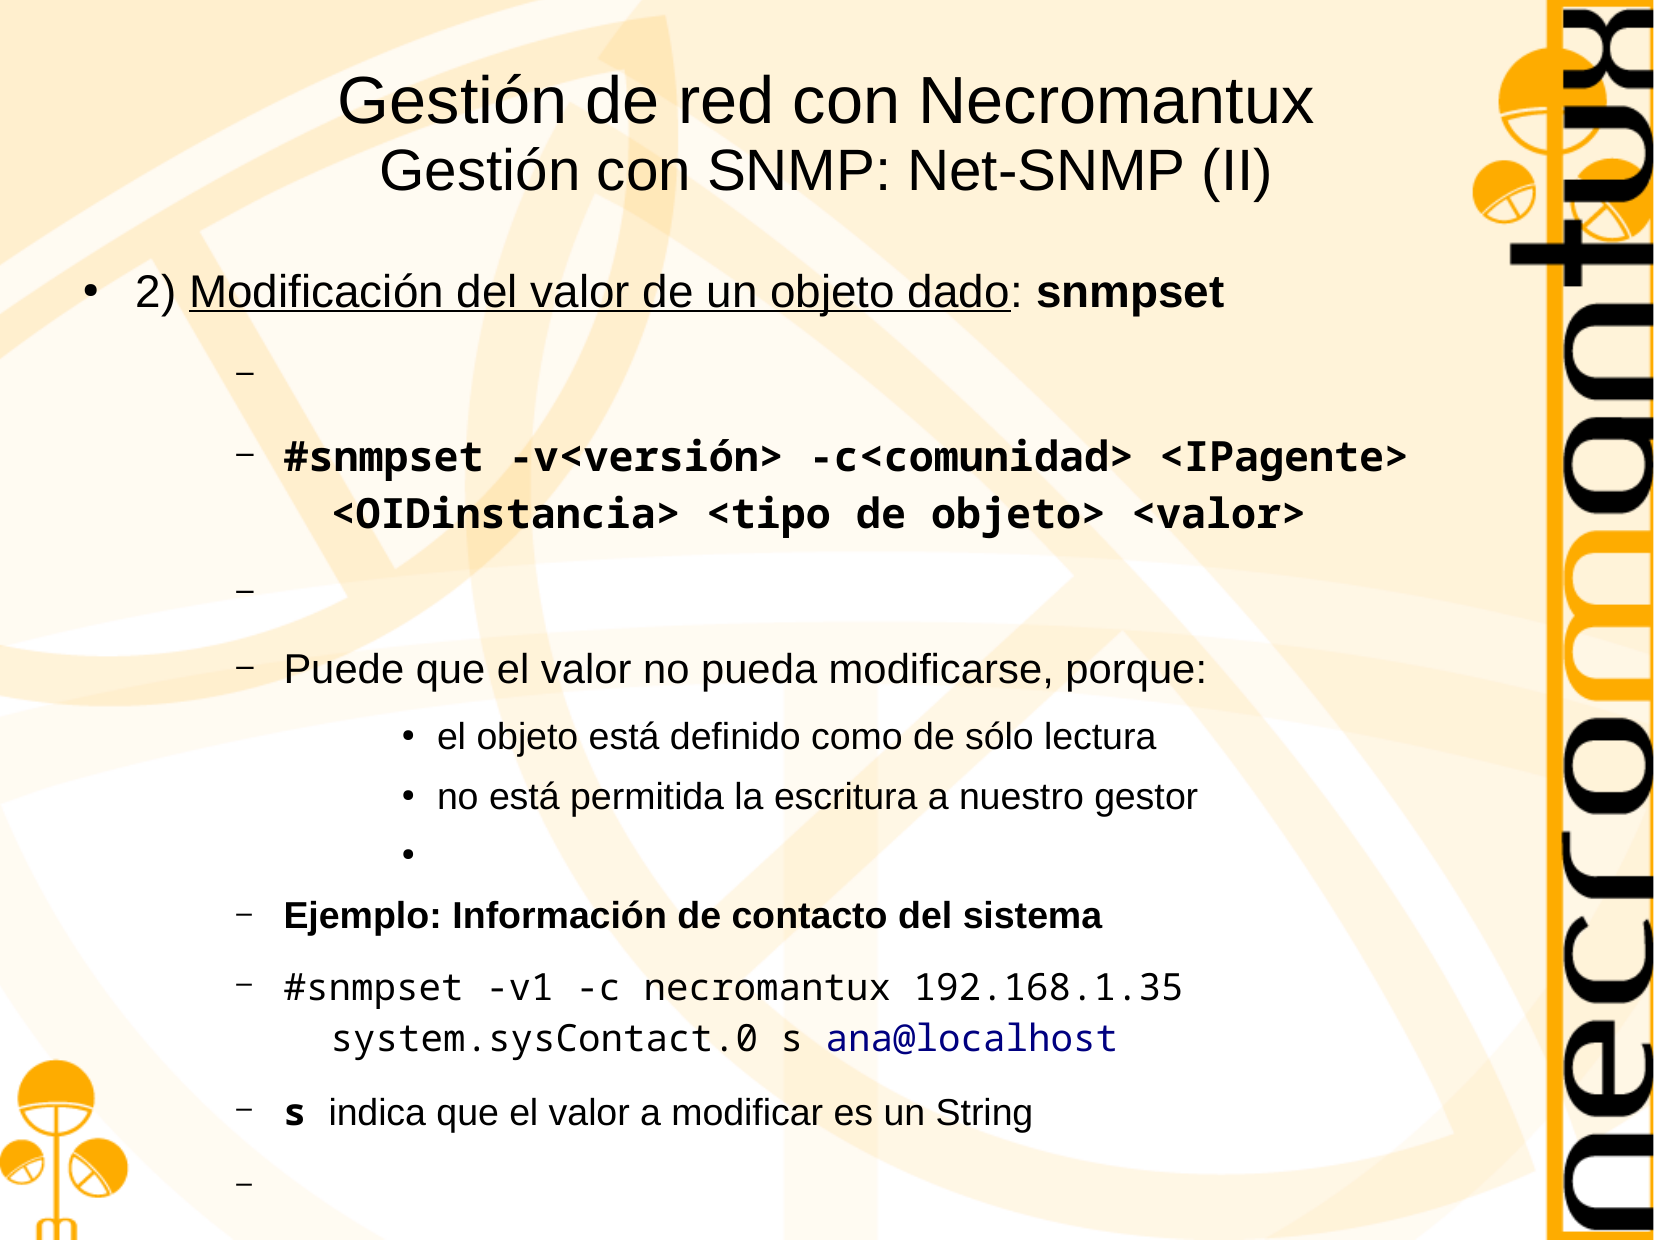

# Gestión de red con Necromantux Gestión con SNMP: Net-SNMP (II)
2) Modificación del valor de un objeto dado: snmpset
#snmpset -v<versión> -c<comunidad> <IPagente> <OIDinstancia> <tipo de objeto> <valor>
Puede que el valor no pueda modificarse, porque:
el objeto está definido como de sólo lectura
no está permitida la escritura a nuestro gestor
Ejemplo: Información de contacto del sistema
#snmpset -v1 -c necromantux 192.168.1.35 system.sysContact.0 s ana@localhost
s indica que el valor a modificar es un String